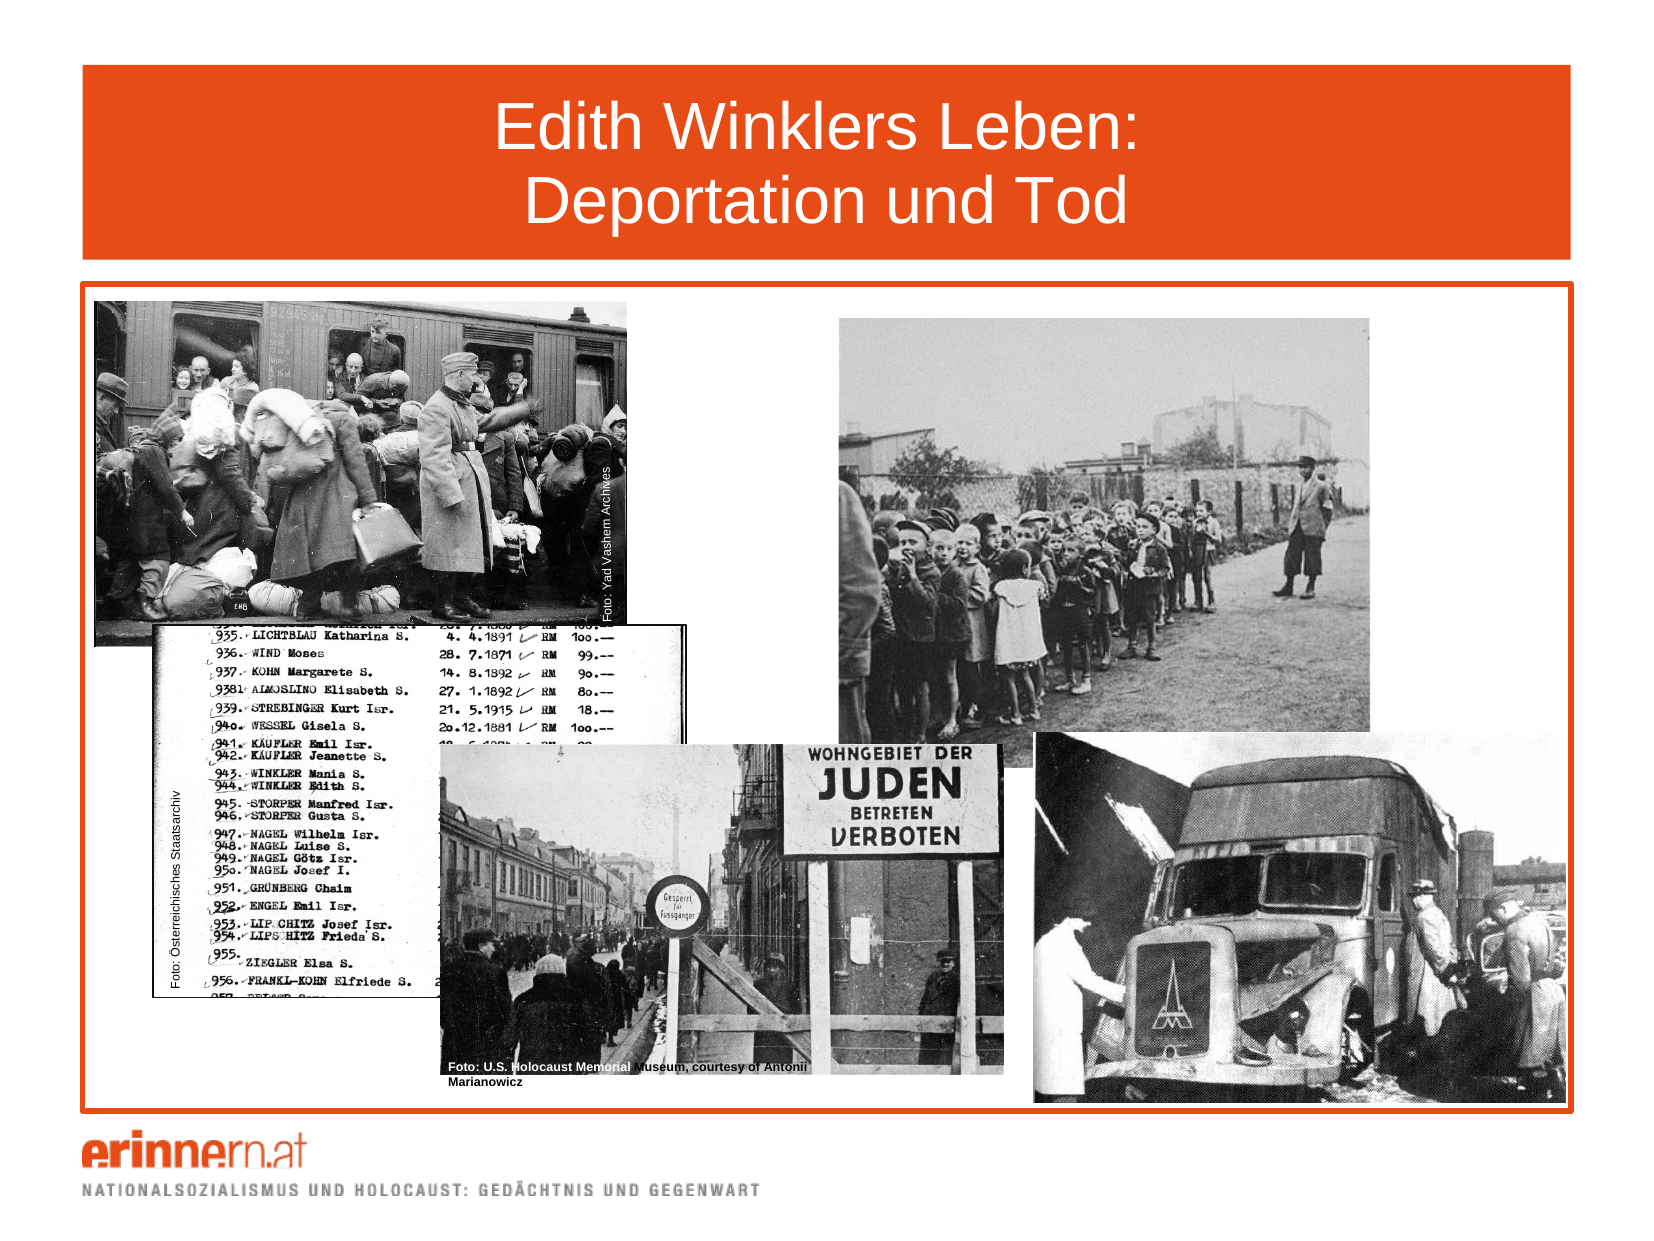

# Edith Winklers Leben: Deportation und Tod
Foto: Yad Vashem Archives
Foto: Österreichisches Staatsarchiv
Foto: U.S. Holocaust Memorial Museum, courtesy of Antonii Marianowicz